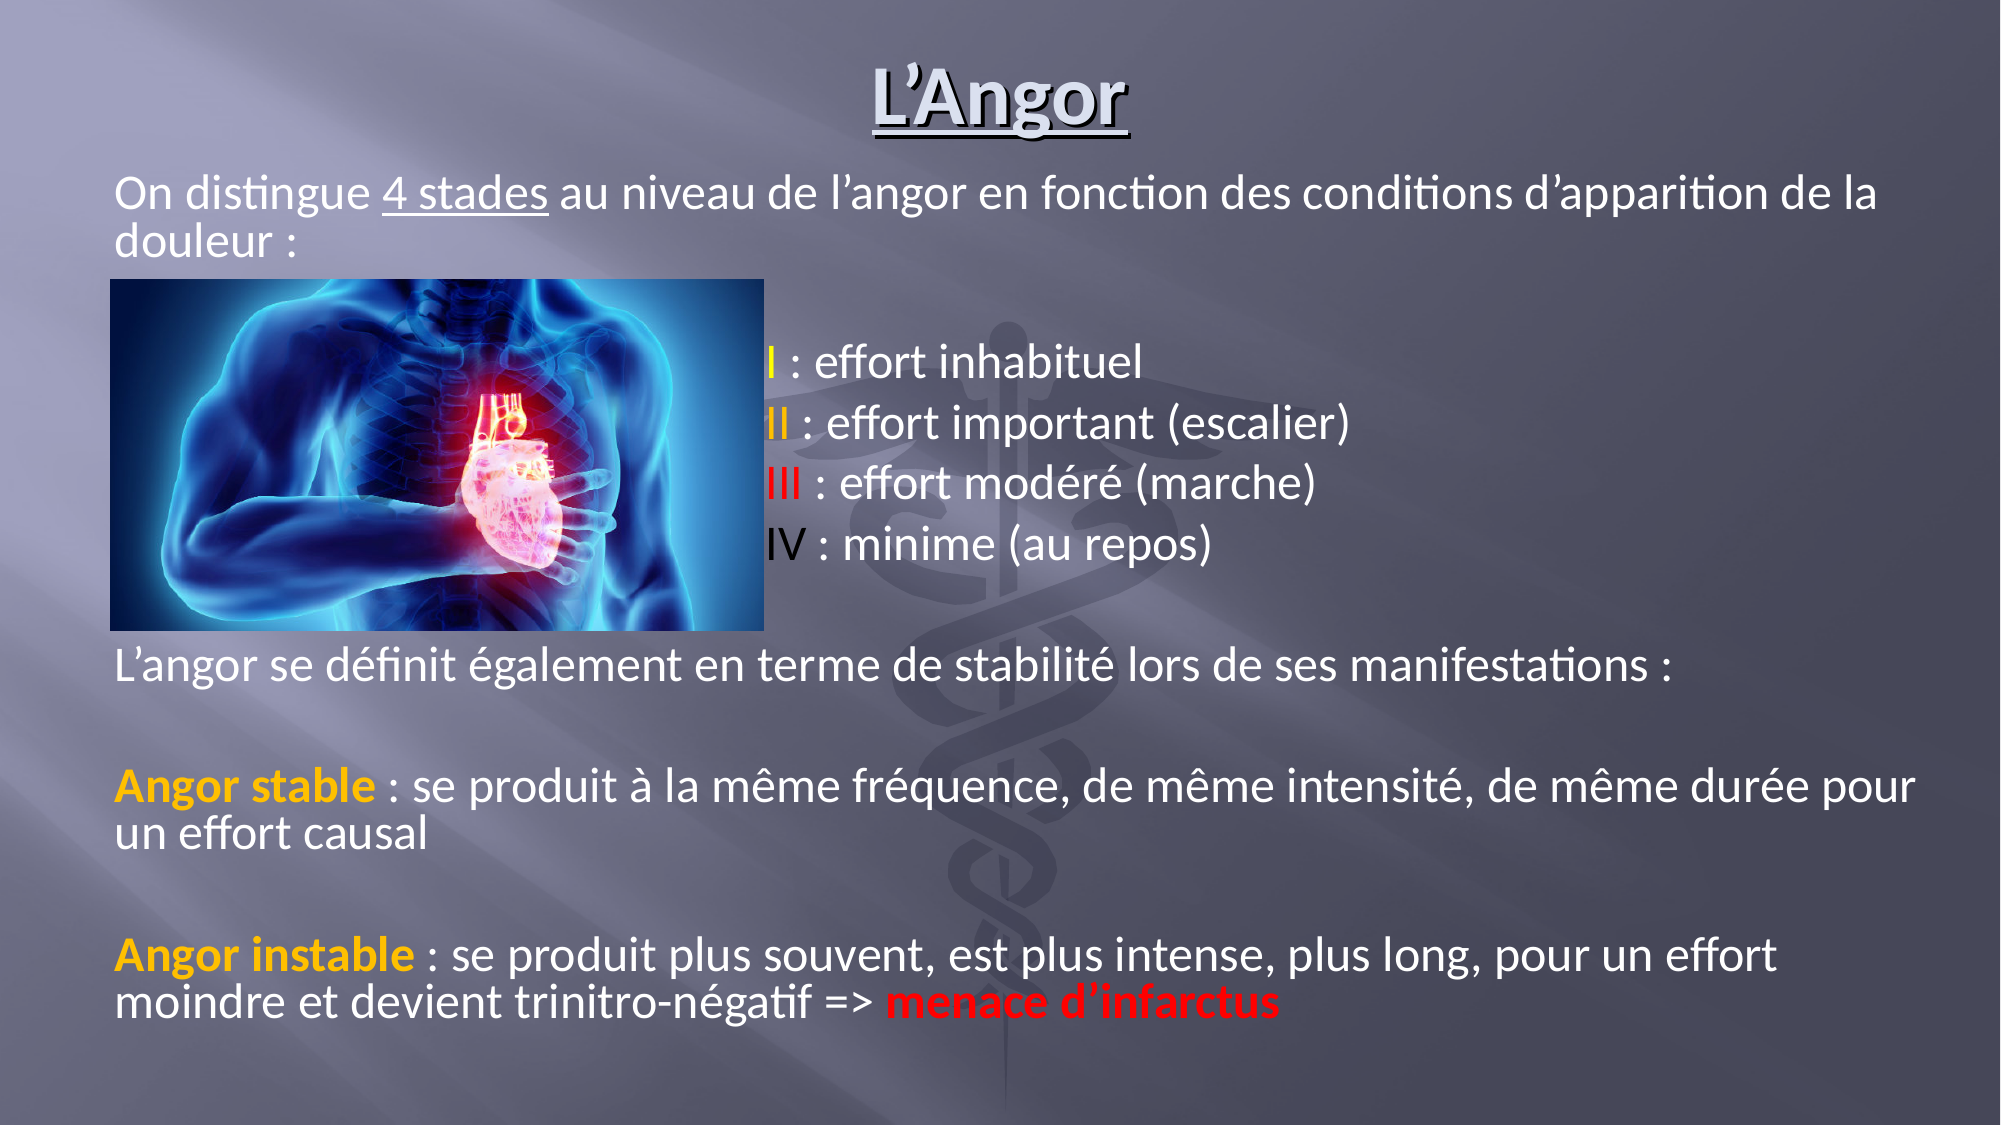

L’Angor
# On distingue 4 stades au niveau de l’angor en fonction des conditions d’apparition de la douleur :
							Stade I : effort inhabituel
							Stade II : effort important (escalier)
							Stade III : effort modéré (marche)
							Stade IV : minime (au repos)
L’angor se définit également en terme de stabilité lors de ses manifestations :
Angor stable : se produit à la même fréquence, de même intensité, de même durée pour un effort causal
Angor instable : se produit plus souvent, est plus intense, plus long, pour un effort moindre et devient trinitro-négatif => menace d’infarctus